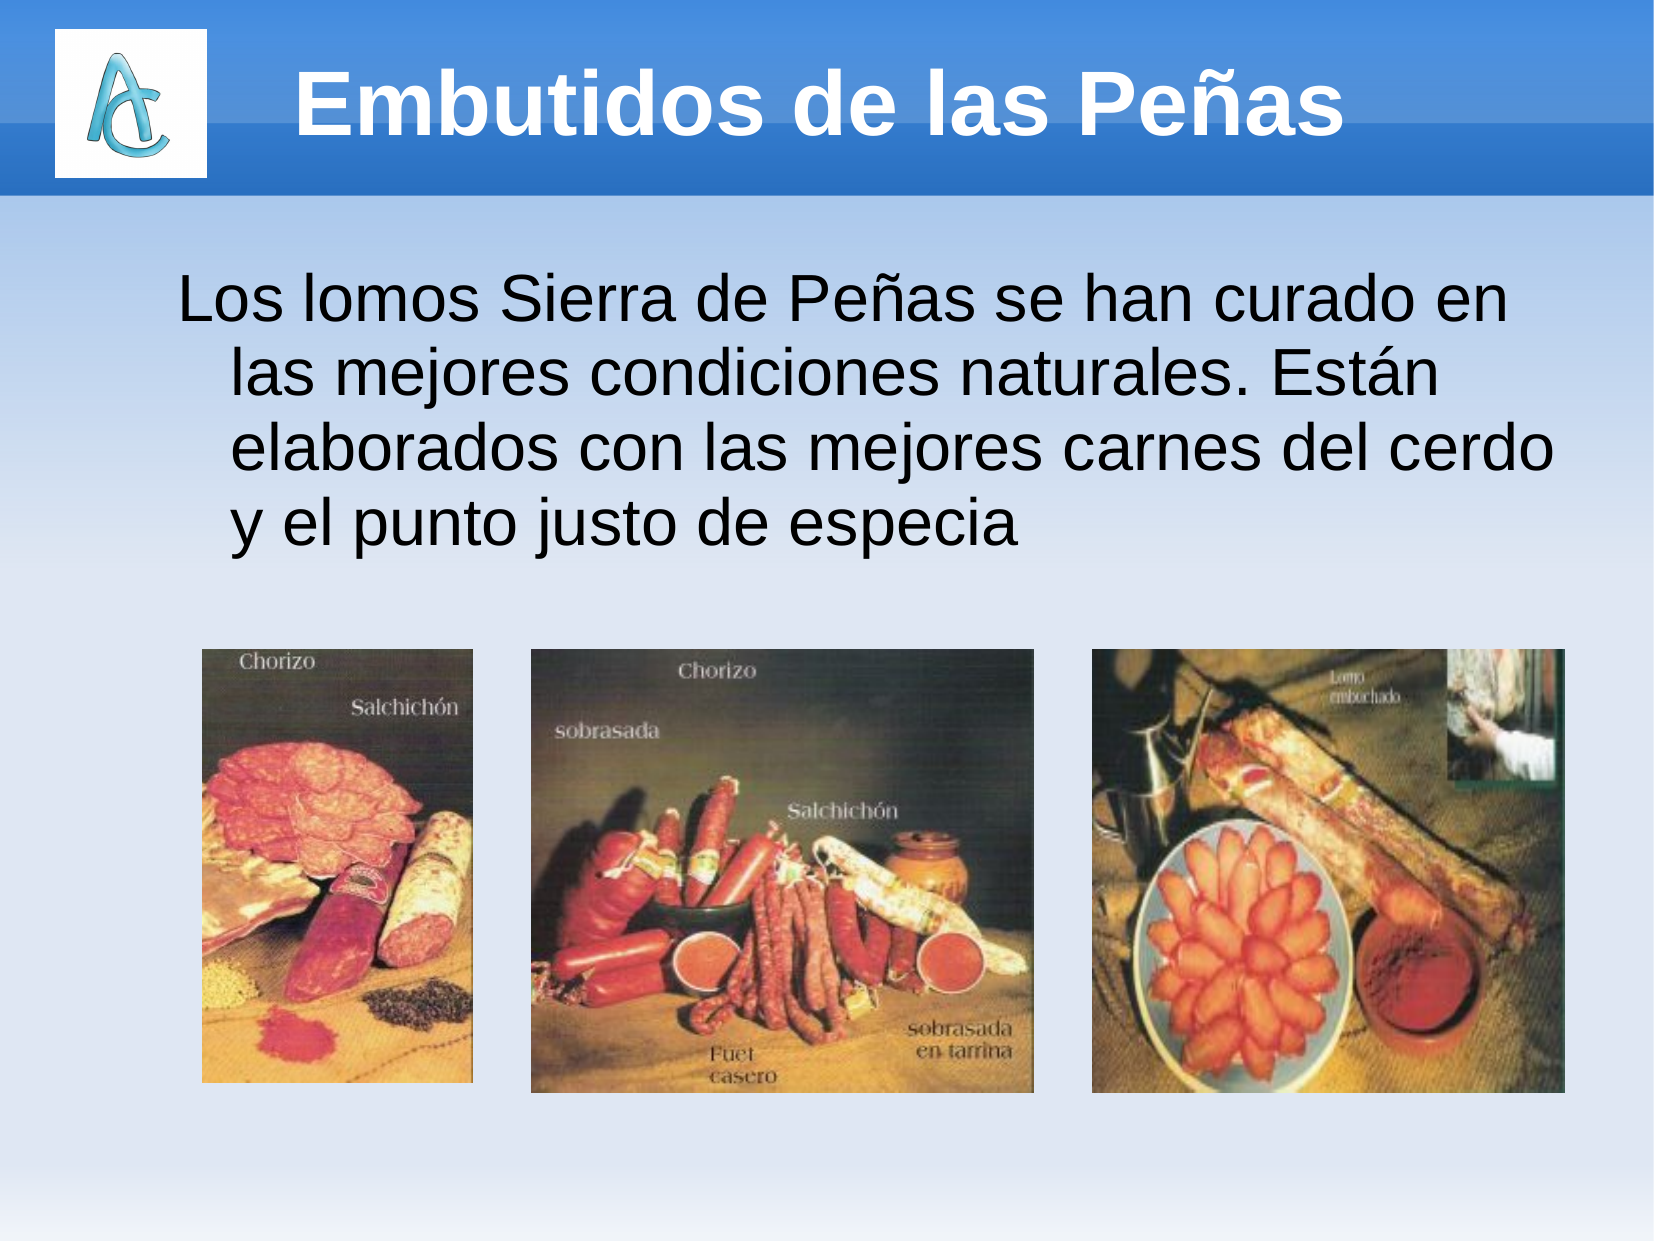

# Embutidos de las Peñas
Los lomos Sierra de Peñas se han curado en las mejores condiciones naturales. Están elaborados con las mejores carnes del cerdo y el punto justo de especia